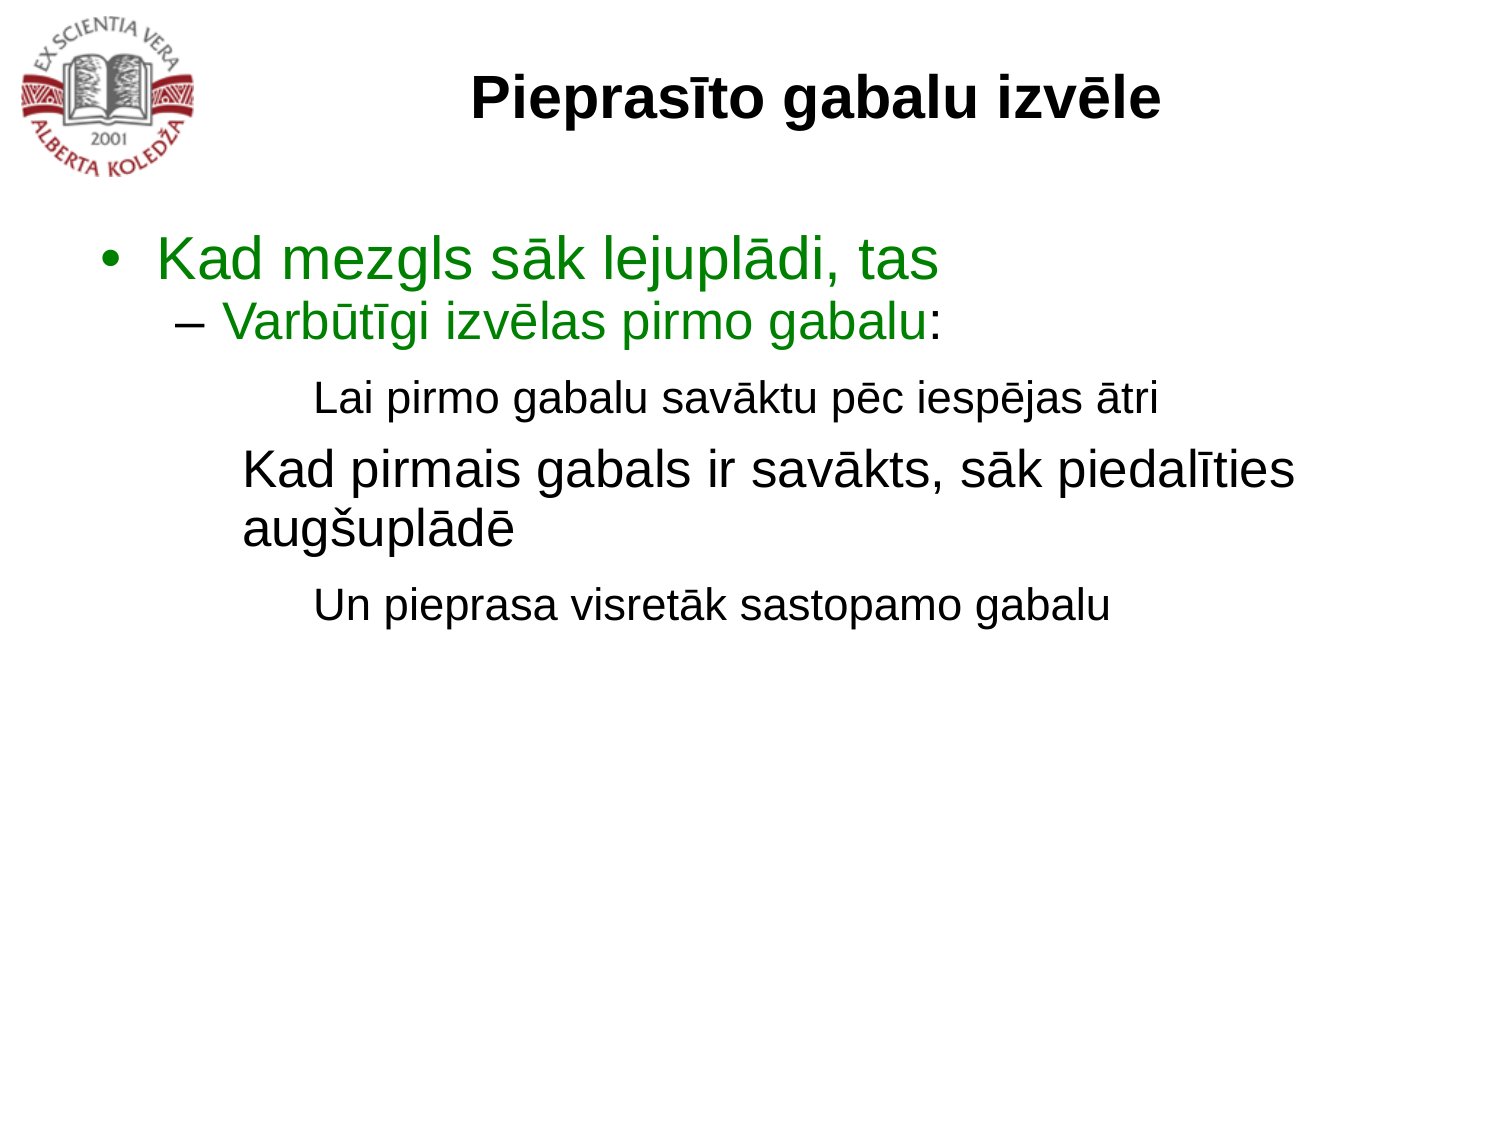

# Pieprasīto gabalu izvēle
Kad mezgls sāk lejuplādi, tas
Varbūtīgi izvēlas pirmo gabalu:
Lai pirmo gabalu savāktu pēc iespējas ātri
Kad pirmais gabals ir savākts, sāk piedalīties augšuplādē
Un pieprasa visretāk sastopamo gabalu